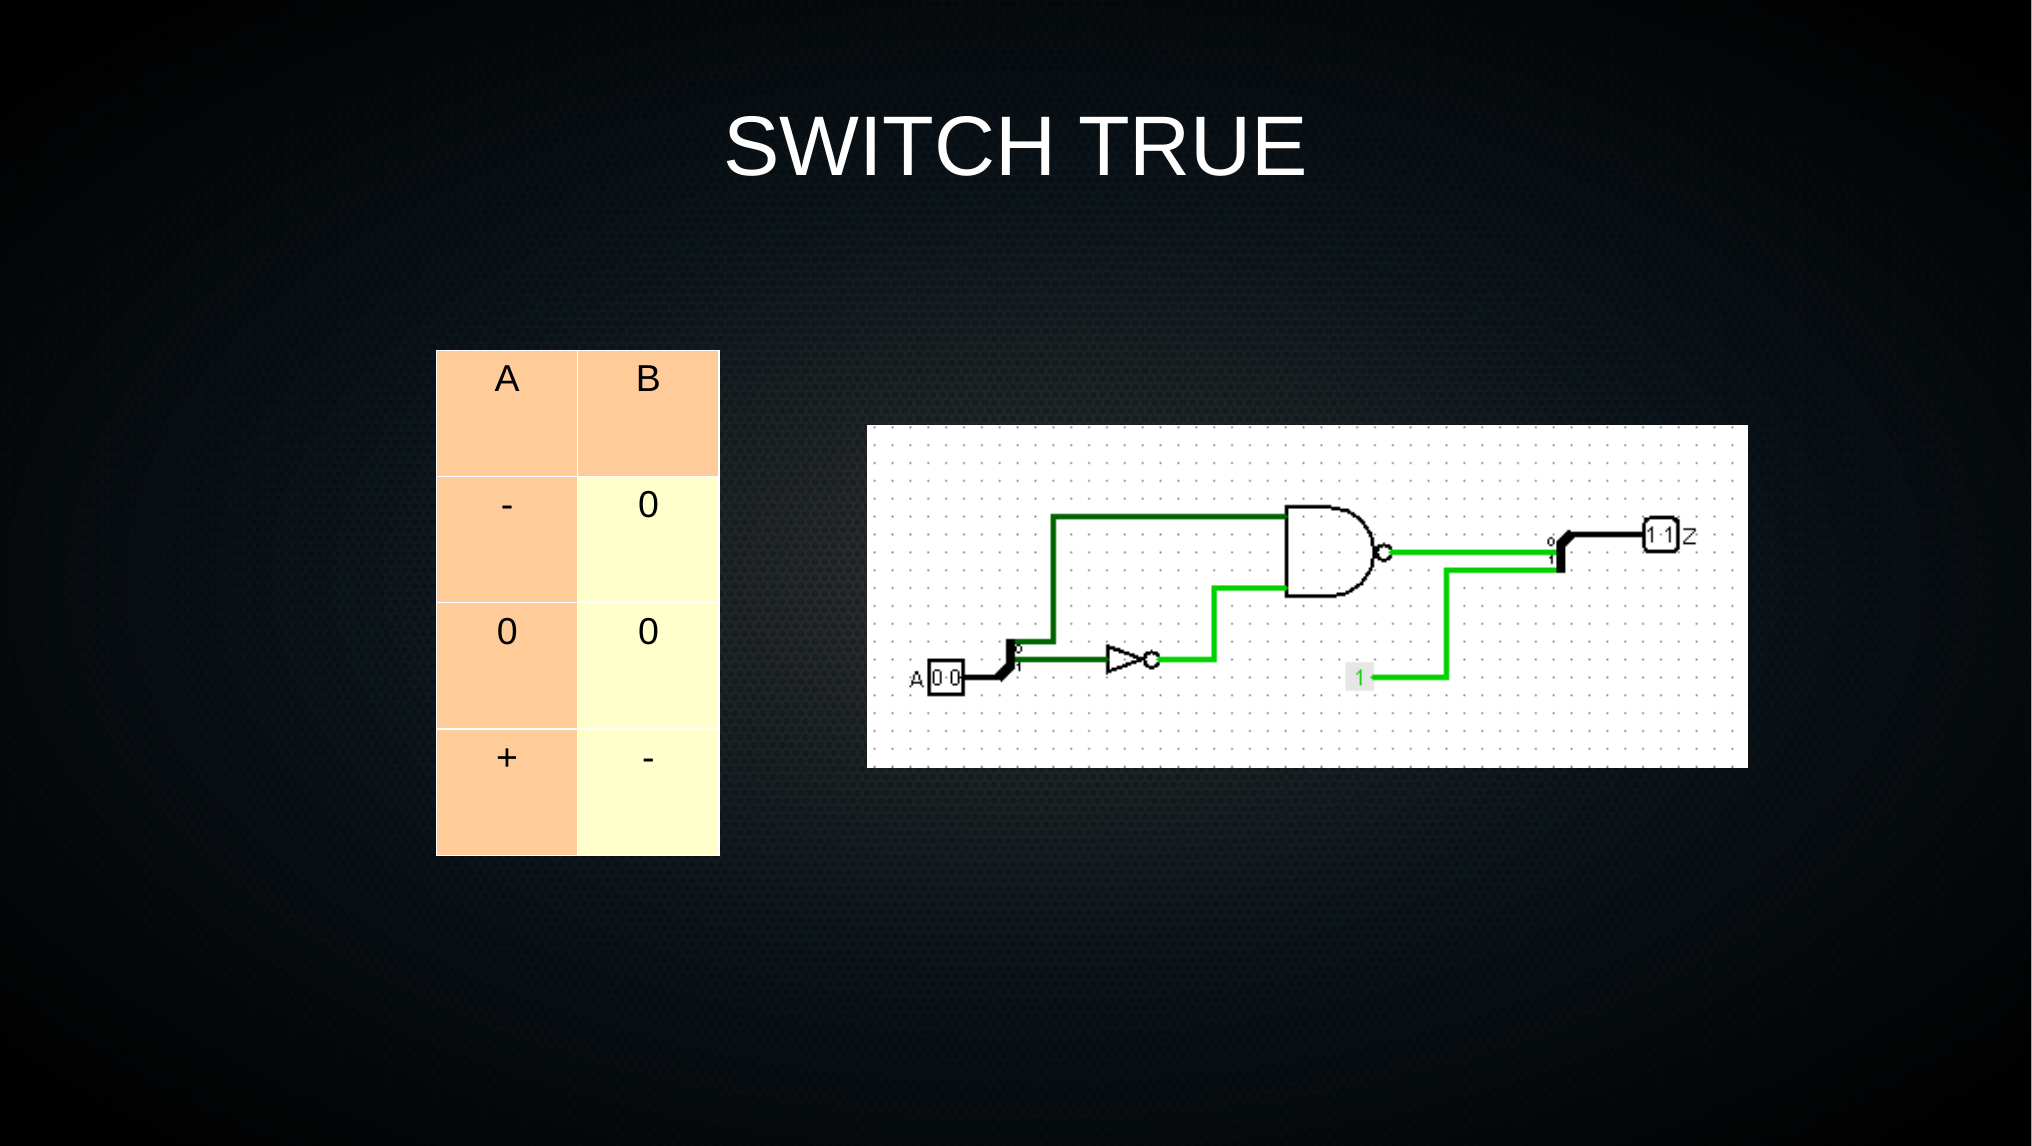

SWITCH TRUE
| A | B |
| --- | --- |
| - | 0 |
| 0 | 0 |
| + | - |